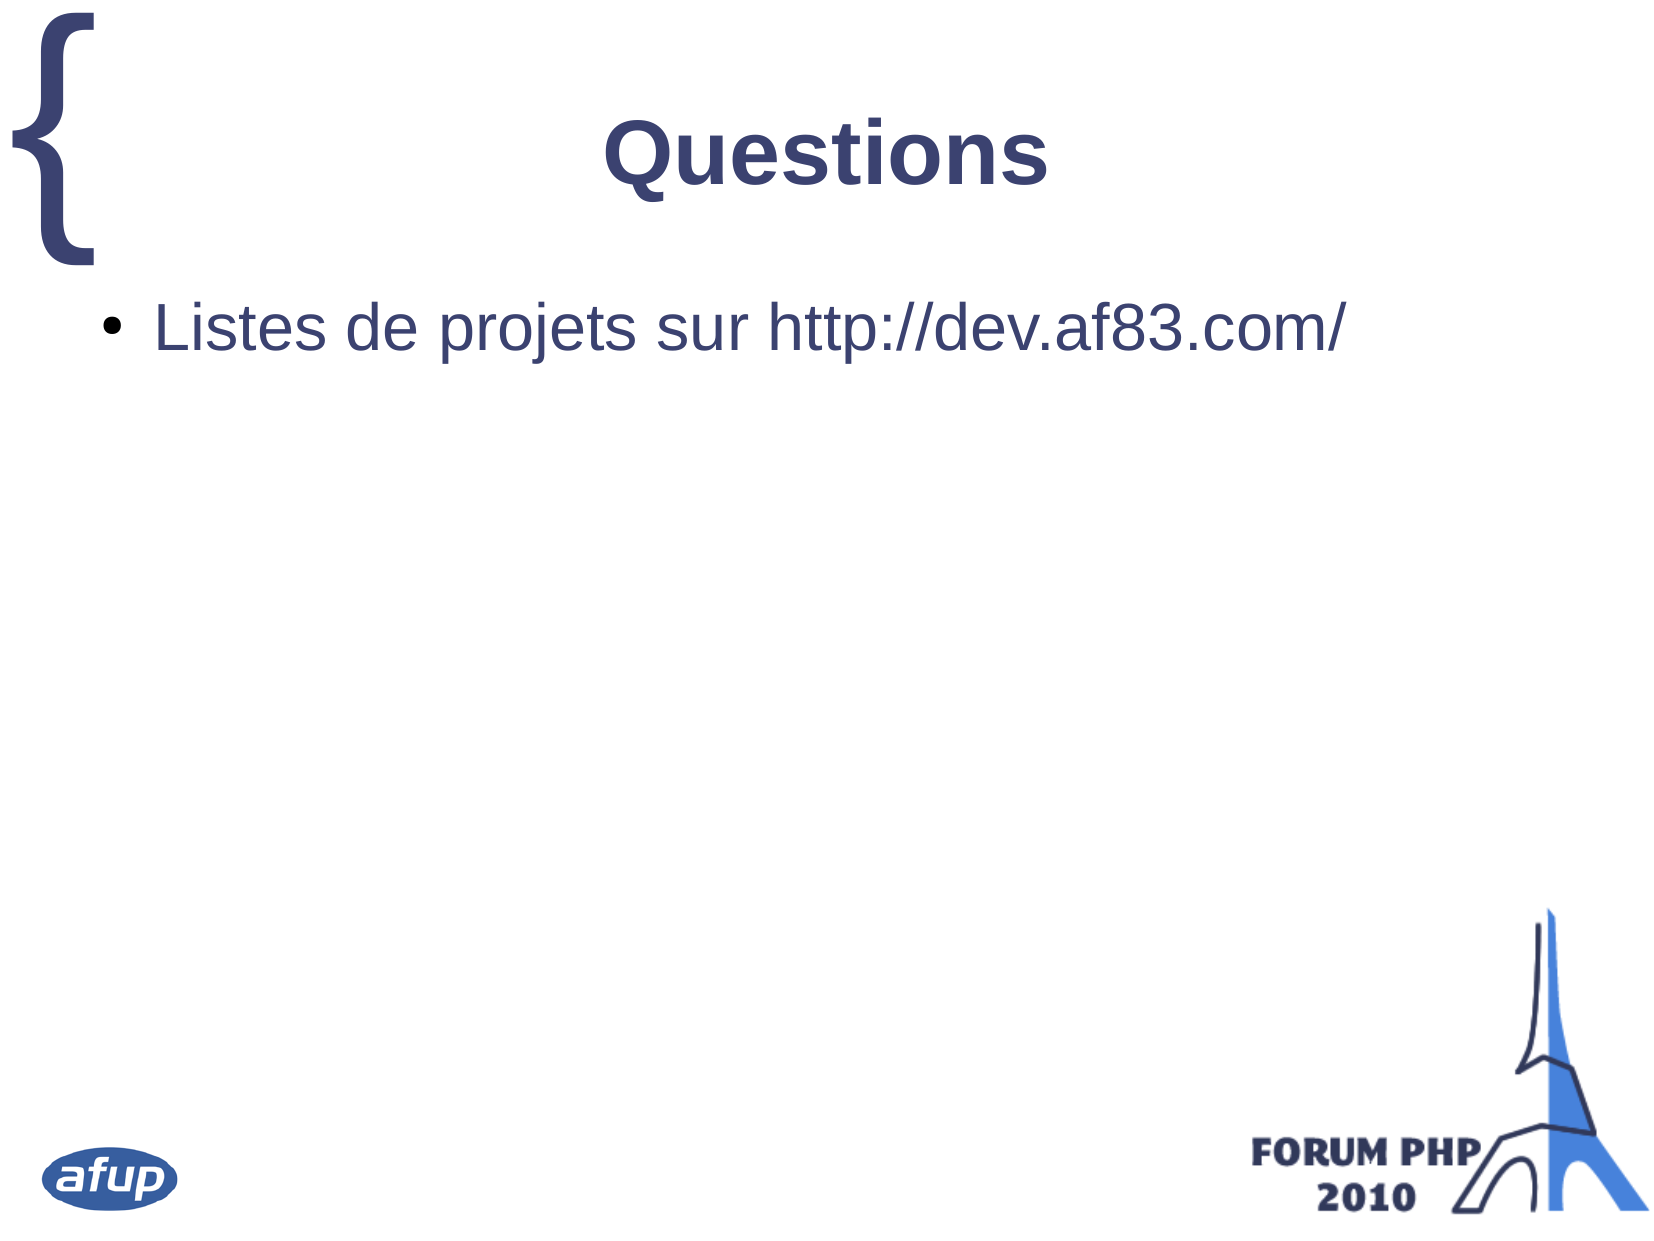

# Questions
Listes de projets sur http://dev.af83.com/